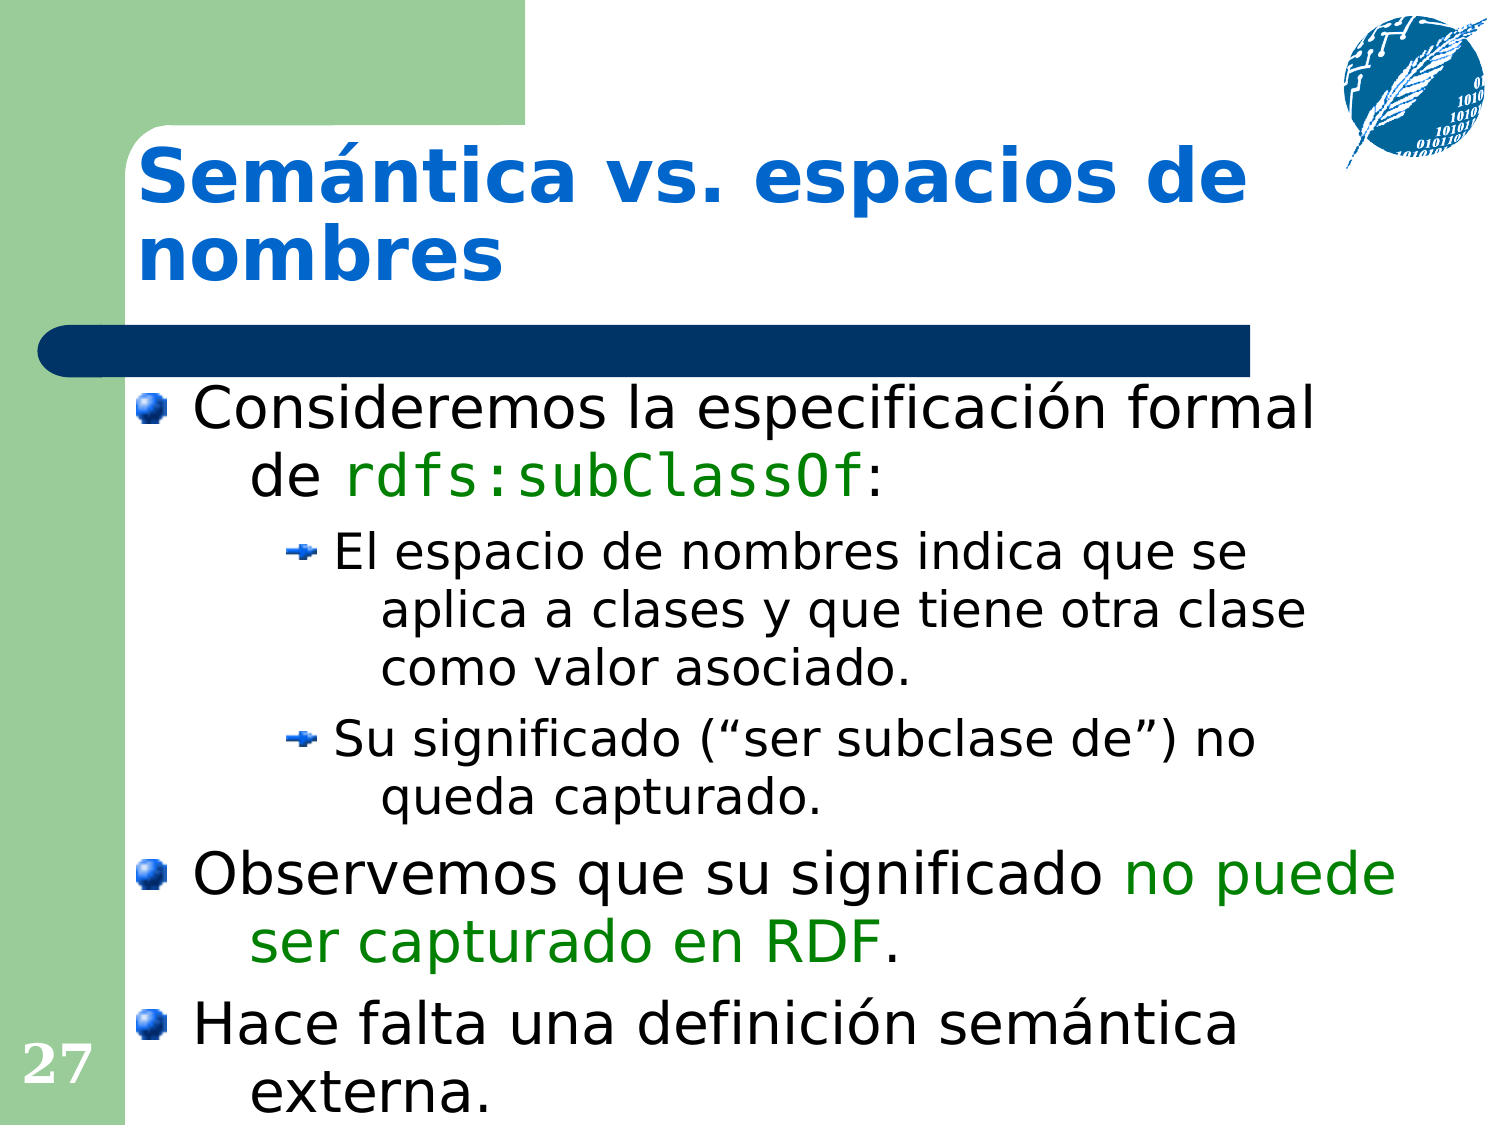

# Semántica vs. espacios de nombres
Consideremos la especificación formal de rdfs:subClassOf:
El espacio de nombres indica que se aplica a clases y que tiene otra clase como valor asociado.
Su significado (“ser subclase de”) no queda capturado.
Observemos que su significado no puede ser capturado en RDF.
Hace falta una definición semántica externa.
27